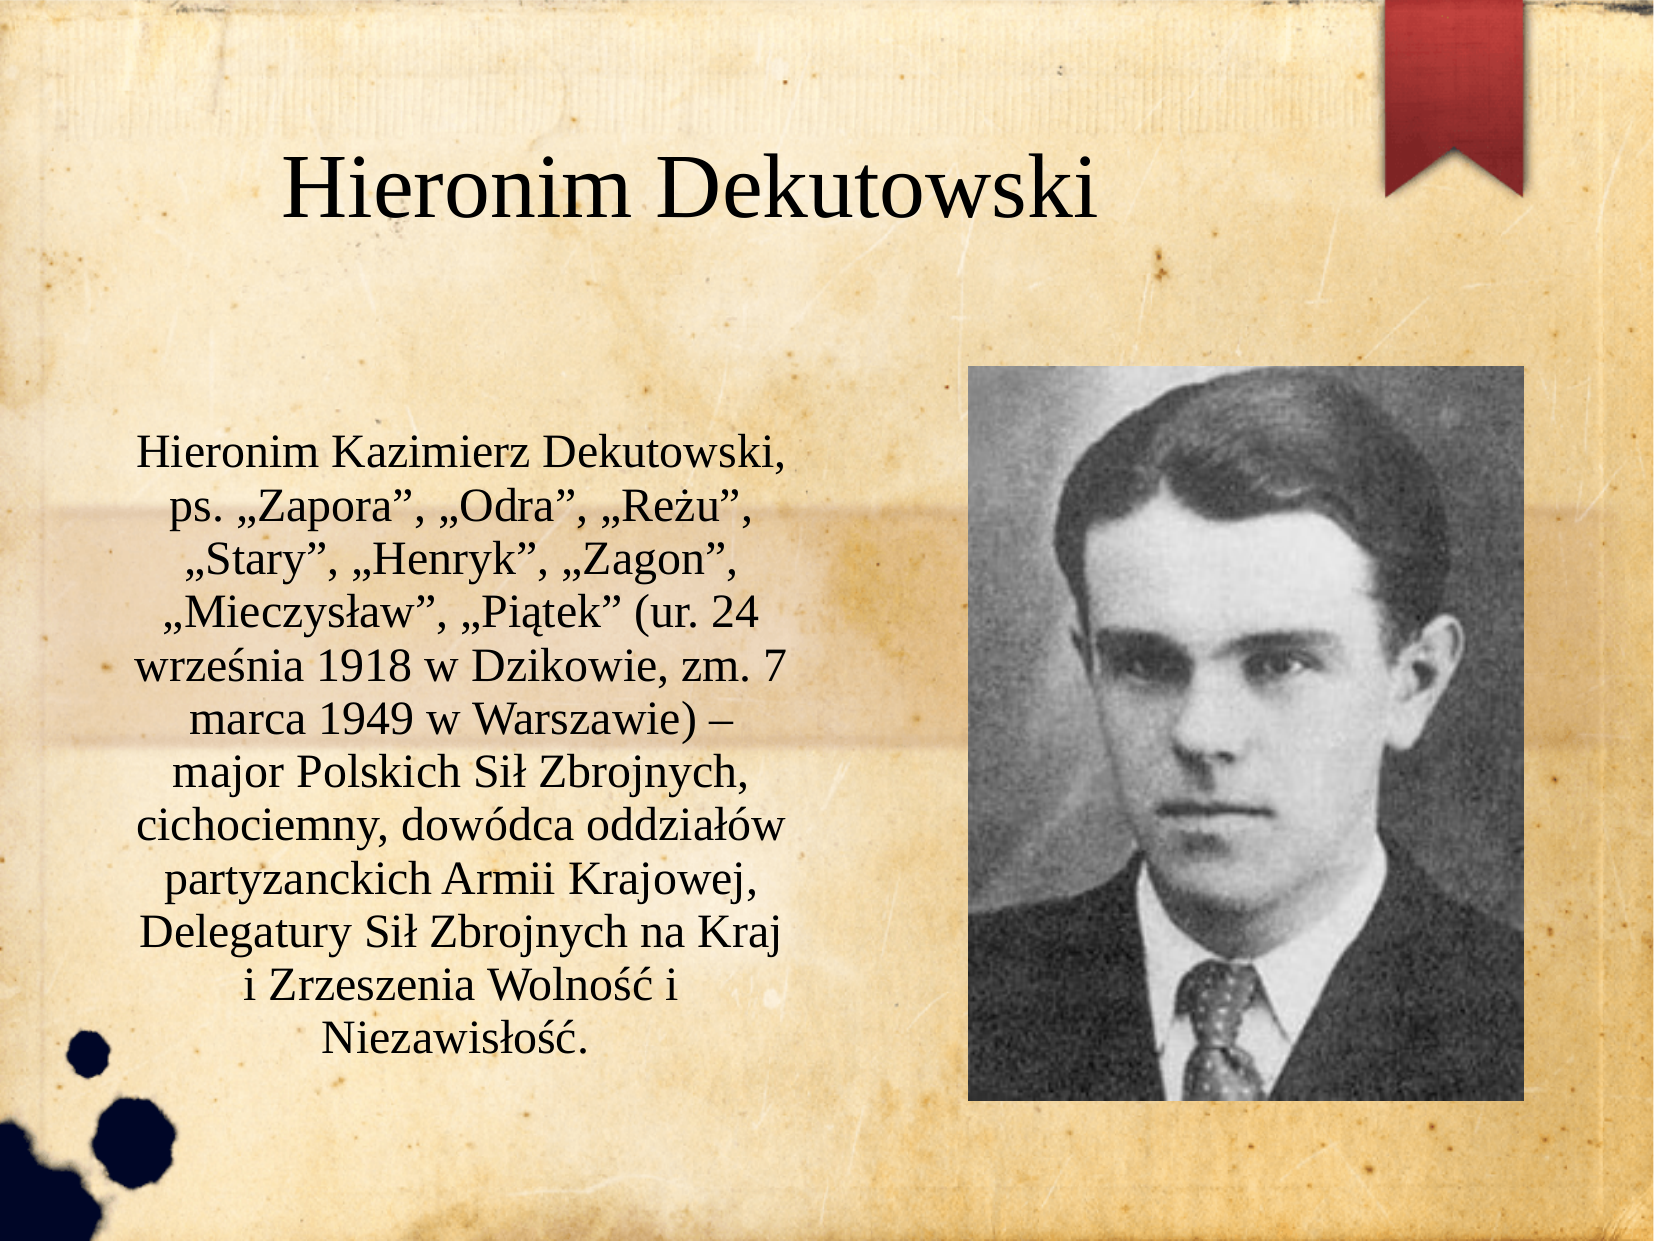

# Hieronim Dekutowski
Hieronim Kazimierz Dekutowski, ps. „Zapora”, „Odra”, „Reżu”, „Stary”, „Henryk”, „Zagon”, „Mieczysław”, „Piątek” (ur. 24 września 1918 w Dzikowie, zm. 7 marca 1949 w Warszawie) – major Polskich Sił Zbrojnych, cichociemny, dowódca oddziałów partyzanckich Armii Krajowej, Delegatury Sił Zbrojnych na Kraj i Zrzeszenia Wolność i Niezawisłość.